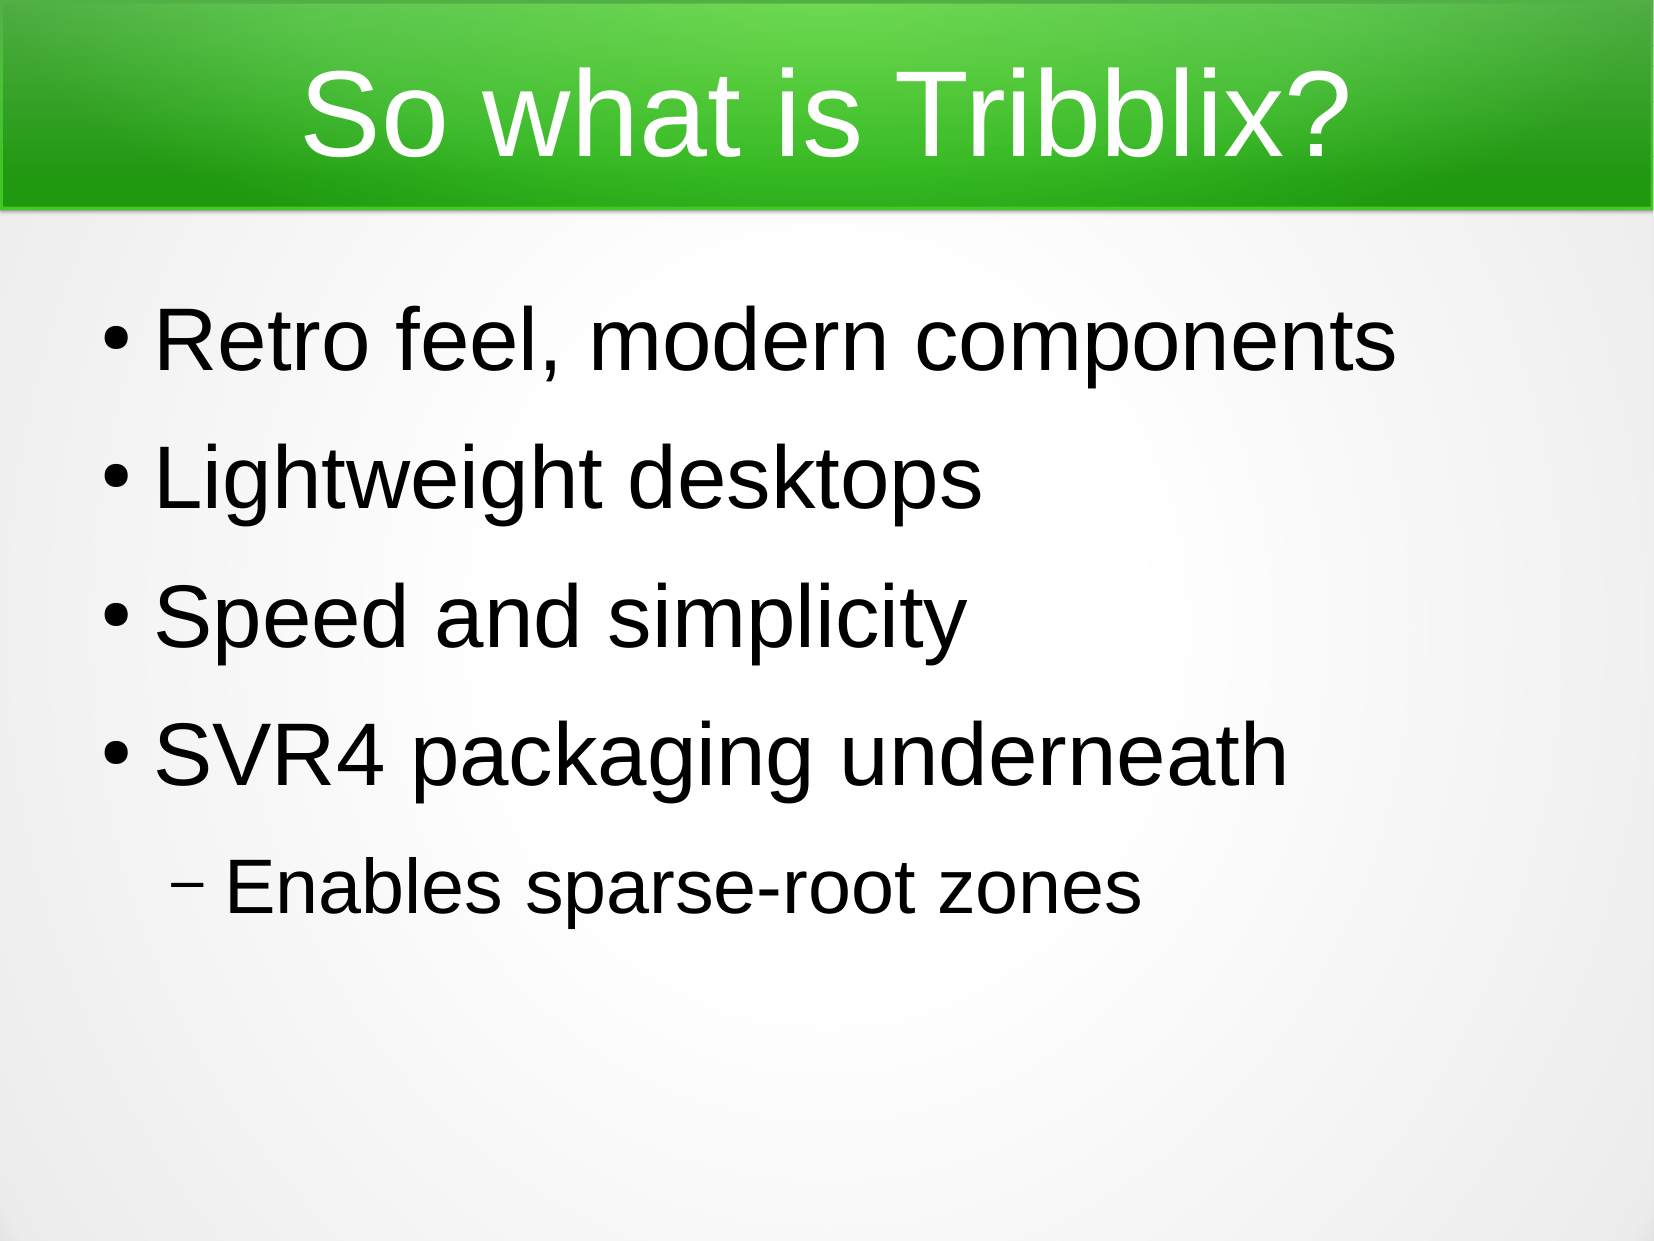

# So what is Tribblix?
Retro feel, modern components
Lightweight desktops
Speed and simplicity
SVR4 packaging underneath
Enables sparse-root zones